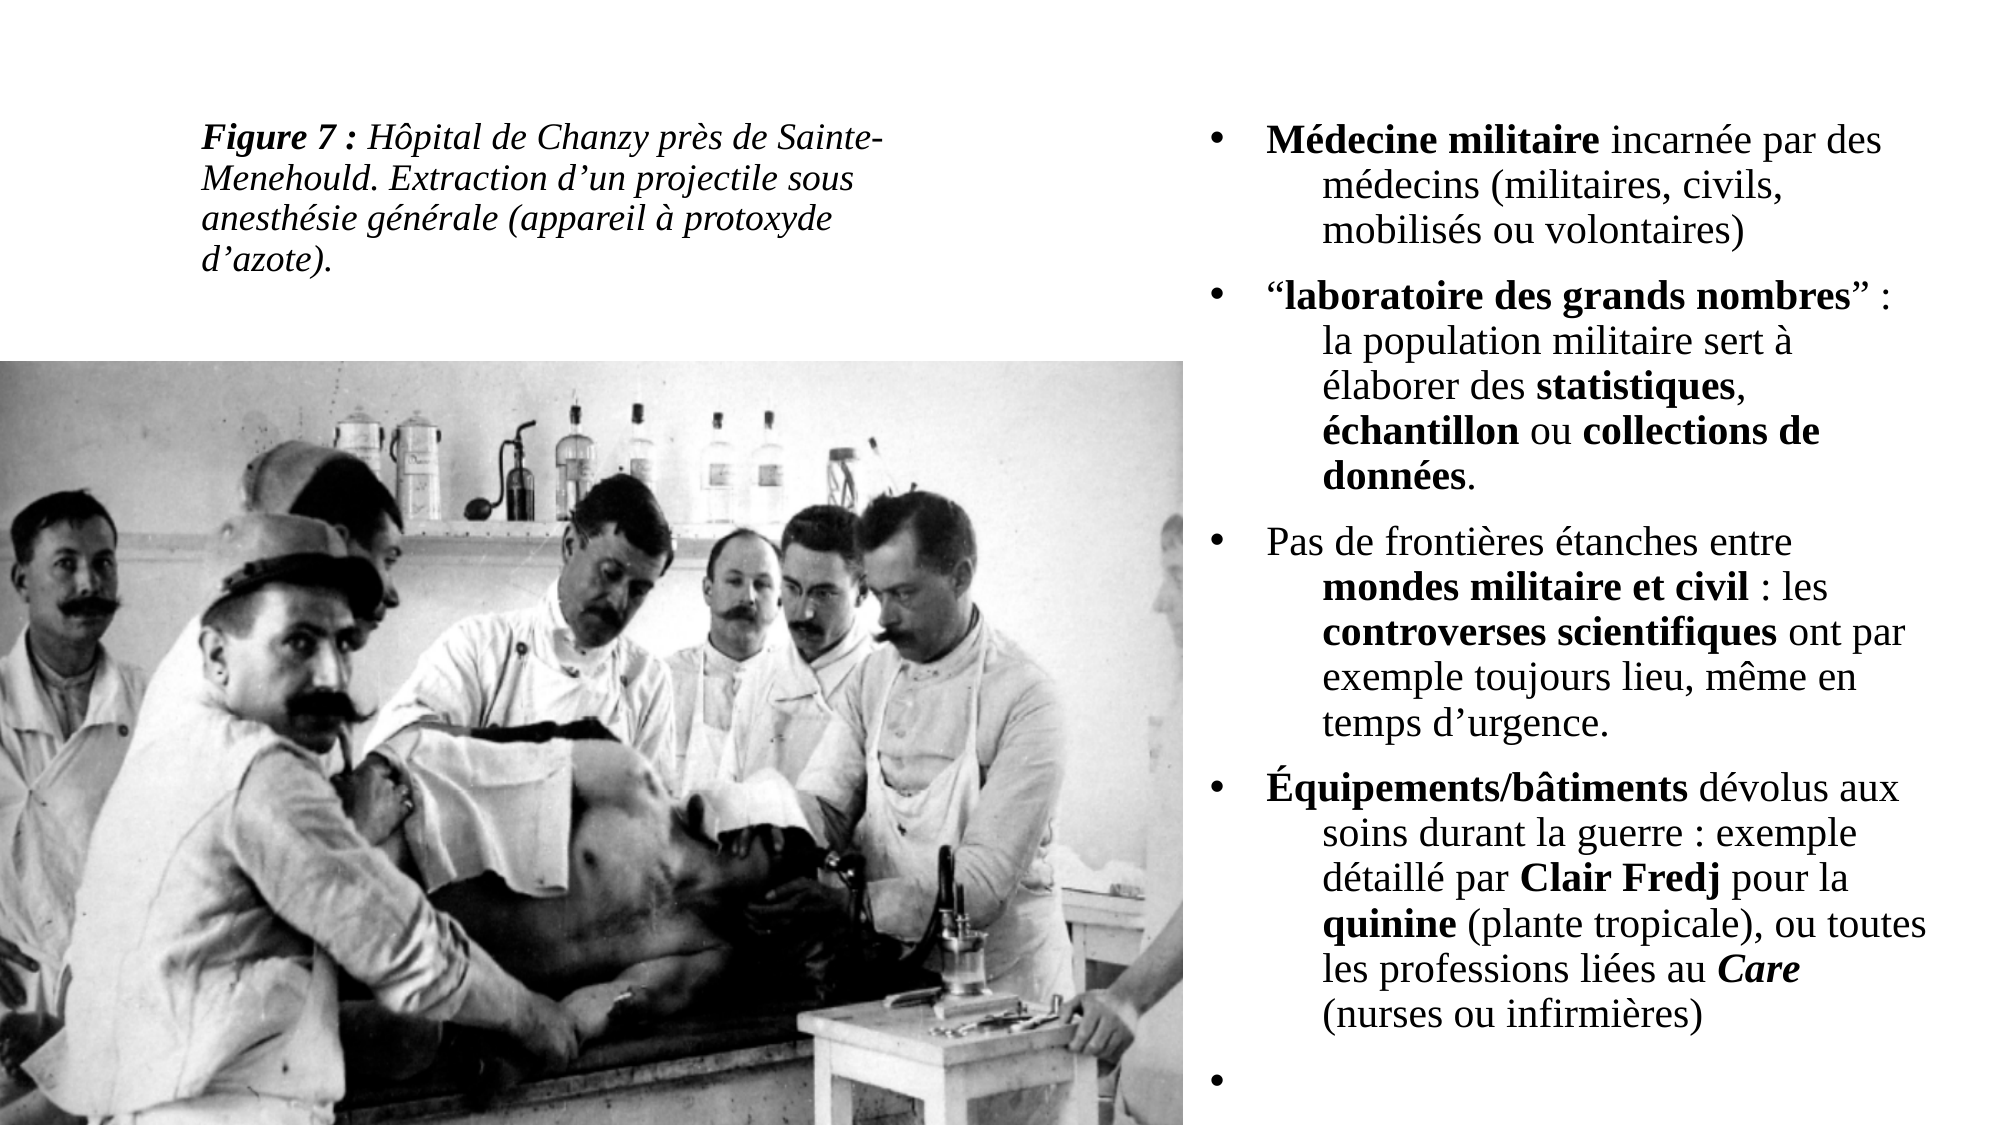

# Figure 7 : Hôpital de Chanzy près de Sainte-Menehould. Extraction d’un projectile sous anesthésie générale (appareil à protoxyde d’azote).
Médecine militaire incarnée par des médecins (militaires, civils, mobilisés ou volontaires)
“laboratoire des grands nombres” : la population militaire sert à élaborer des statistiques, échantillon ou collections de données.
Pas de frontières étanches entre mondes militaire et civil : les controverses scientifiques ont par exemple toujours lieu, même en temps d’urgence.
Équipements/bâtiments dévolus aux soins durant la guerre : exemple détaillé par Clair Fredj pour la quinine (plante tropicale), ou toutes les professions liées au Care (nurses ou infirmières)